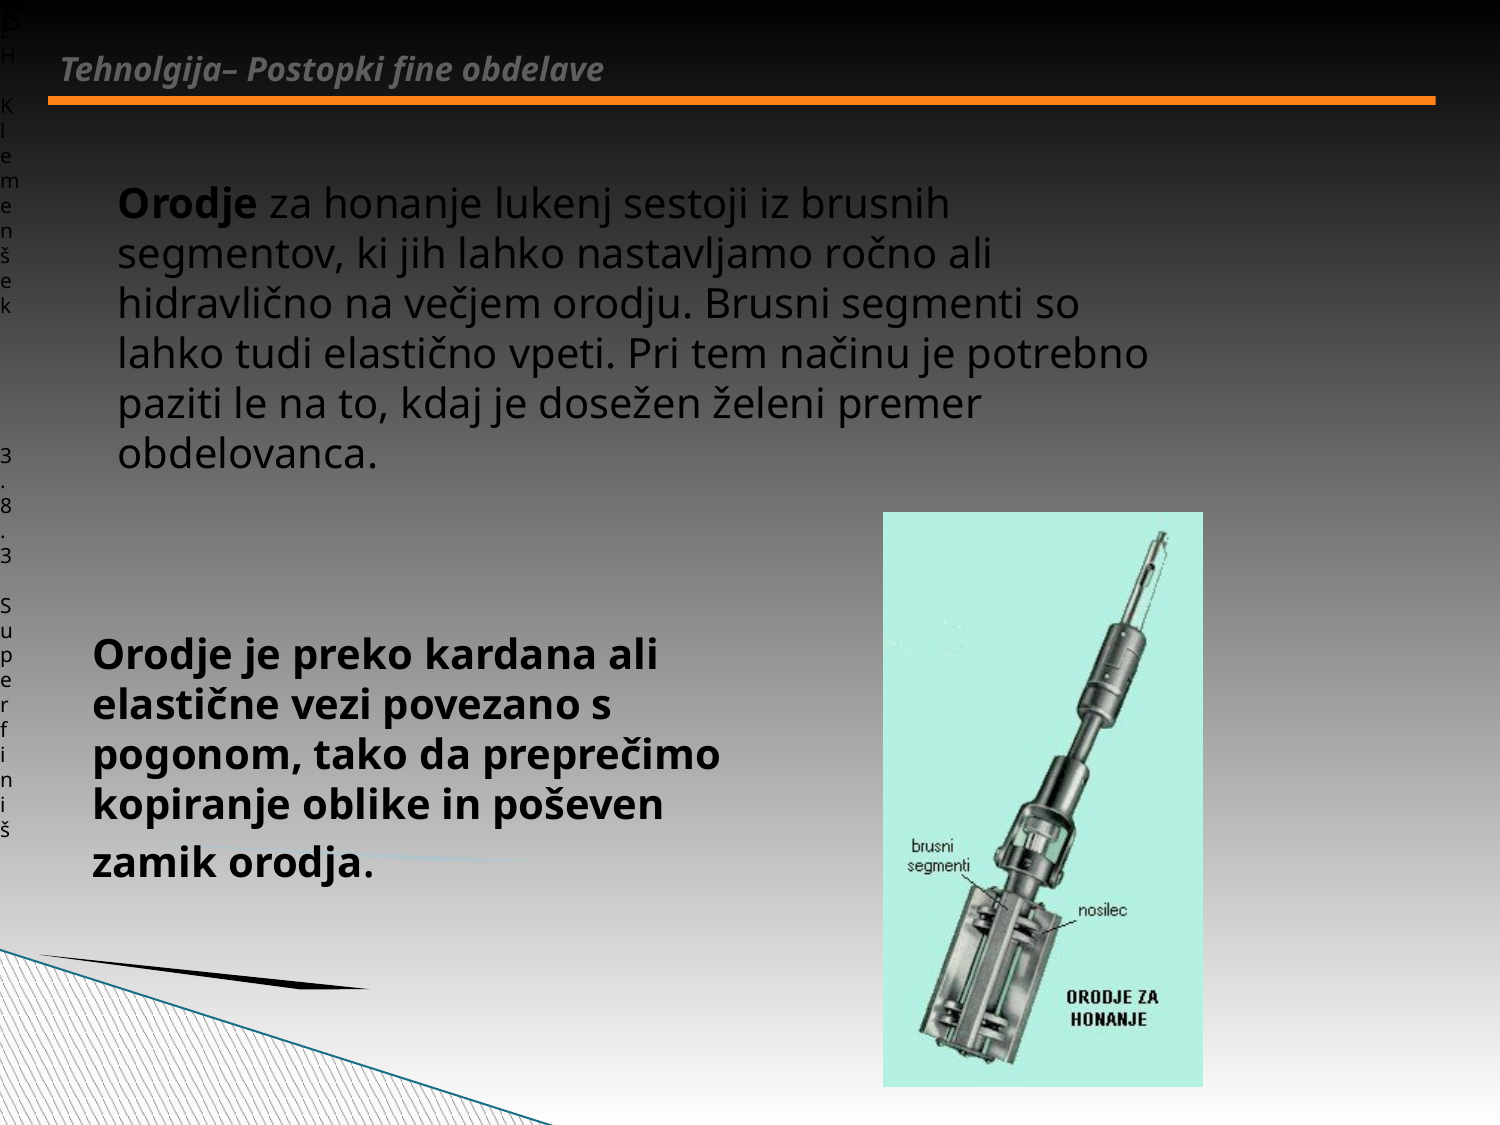

TEH Klemenšek 3.8.3 Superfiniš
Orodje za honanje lukenj sestoji iz brusnih segmentov, ki jih lahko nastavljamo ročno ali hidravlično na večjem orodju. Brusni segmenti so lahko tudi elastično vpeti. Pri tem načinu je potrebno paziti le na to, kdaj je dosežen želeni premer obdelovanca.
Orodje je preko kardana ali elastične vezi povezano s pogonom, tako da preprečimo kopiranje oblike in poševen zamik orodja.